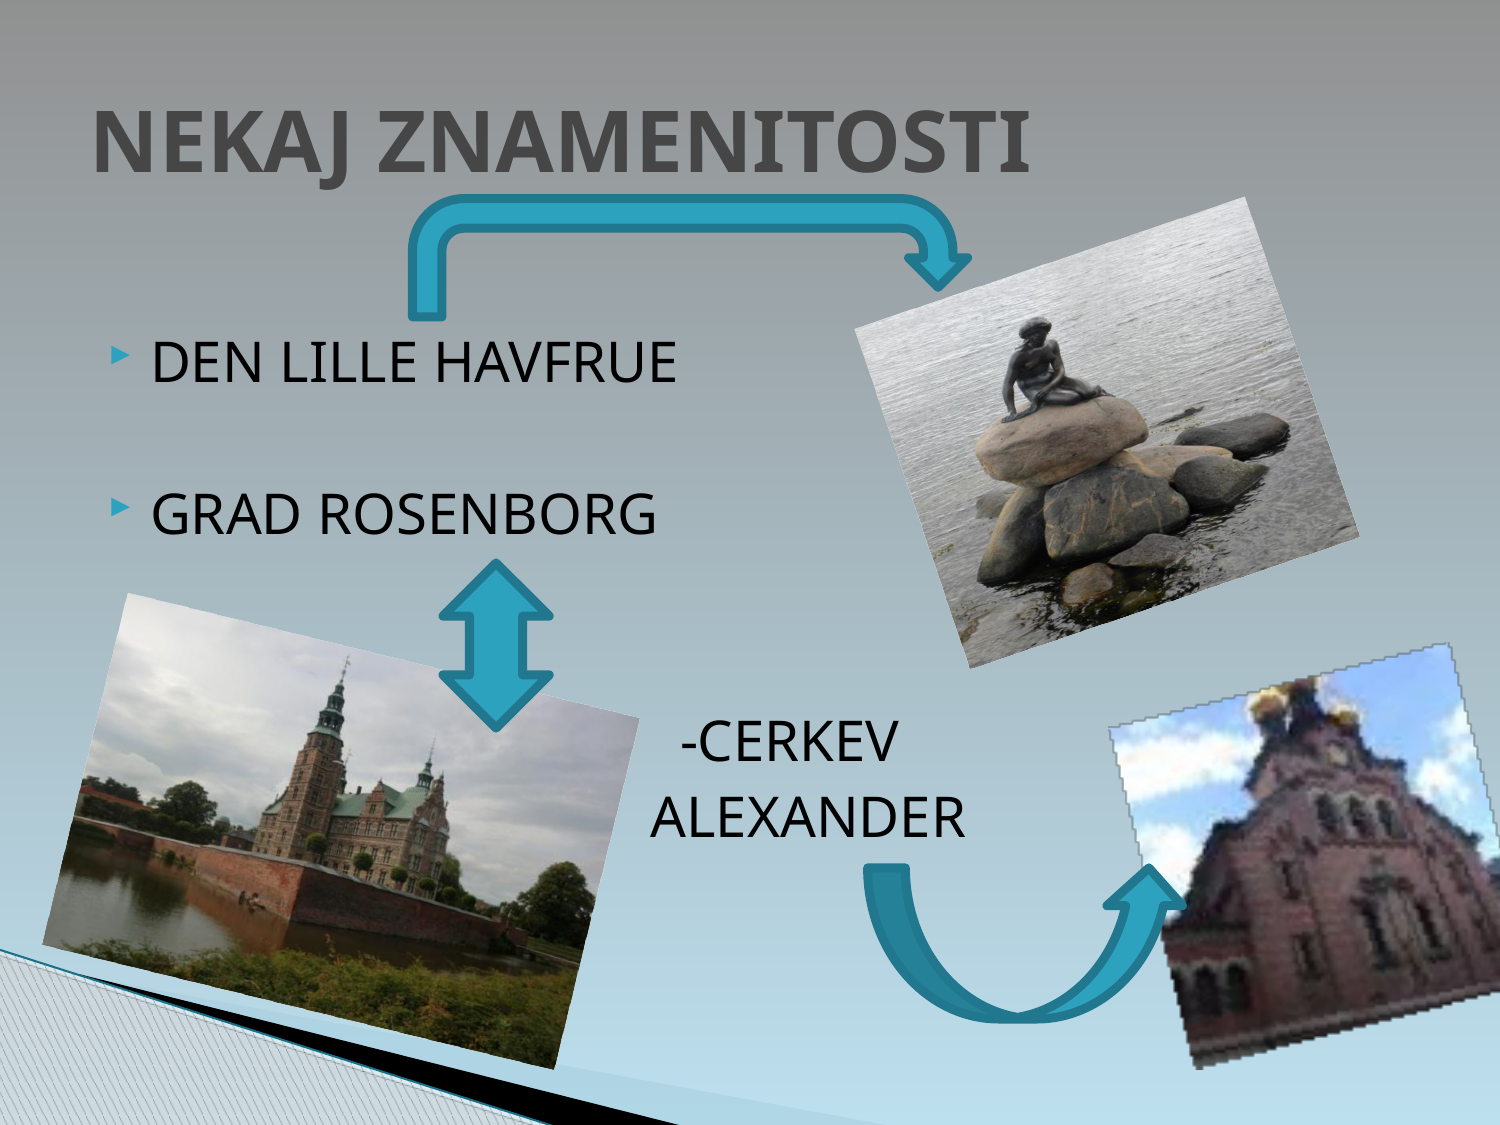

NEKAJ ZNAMENITOSTI
# DEN LILLE HAVFRUE
GRAD ROSENBORG
 -CERKEV
 ALEXANDER